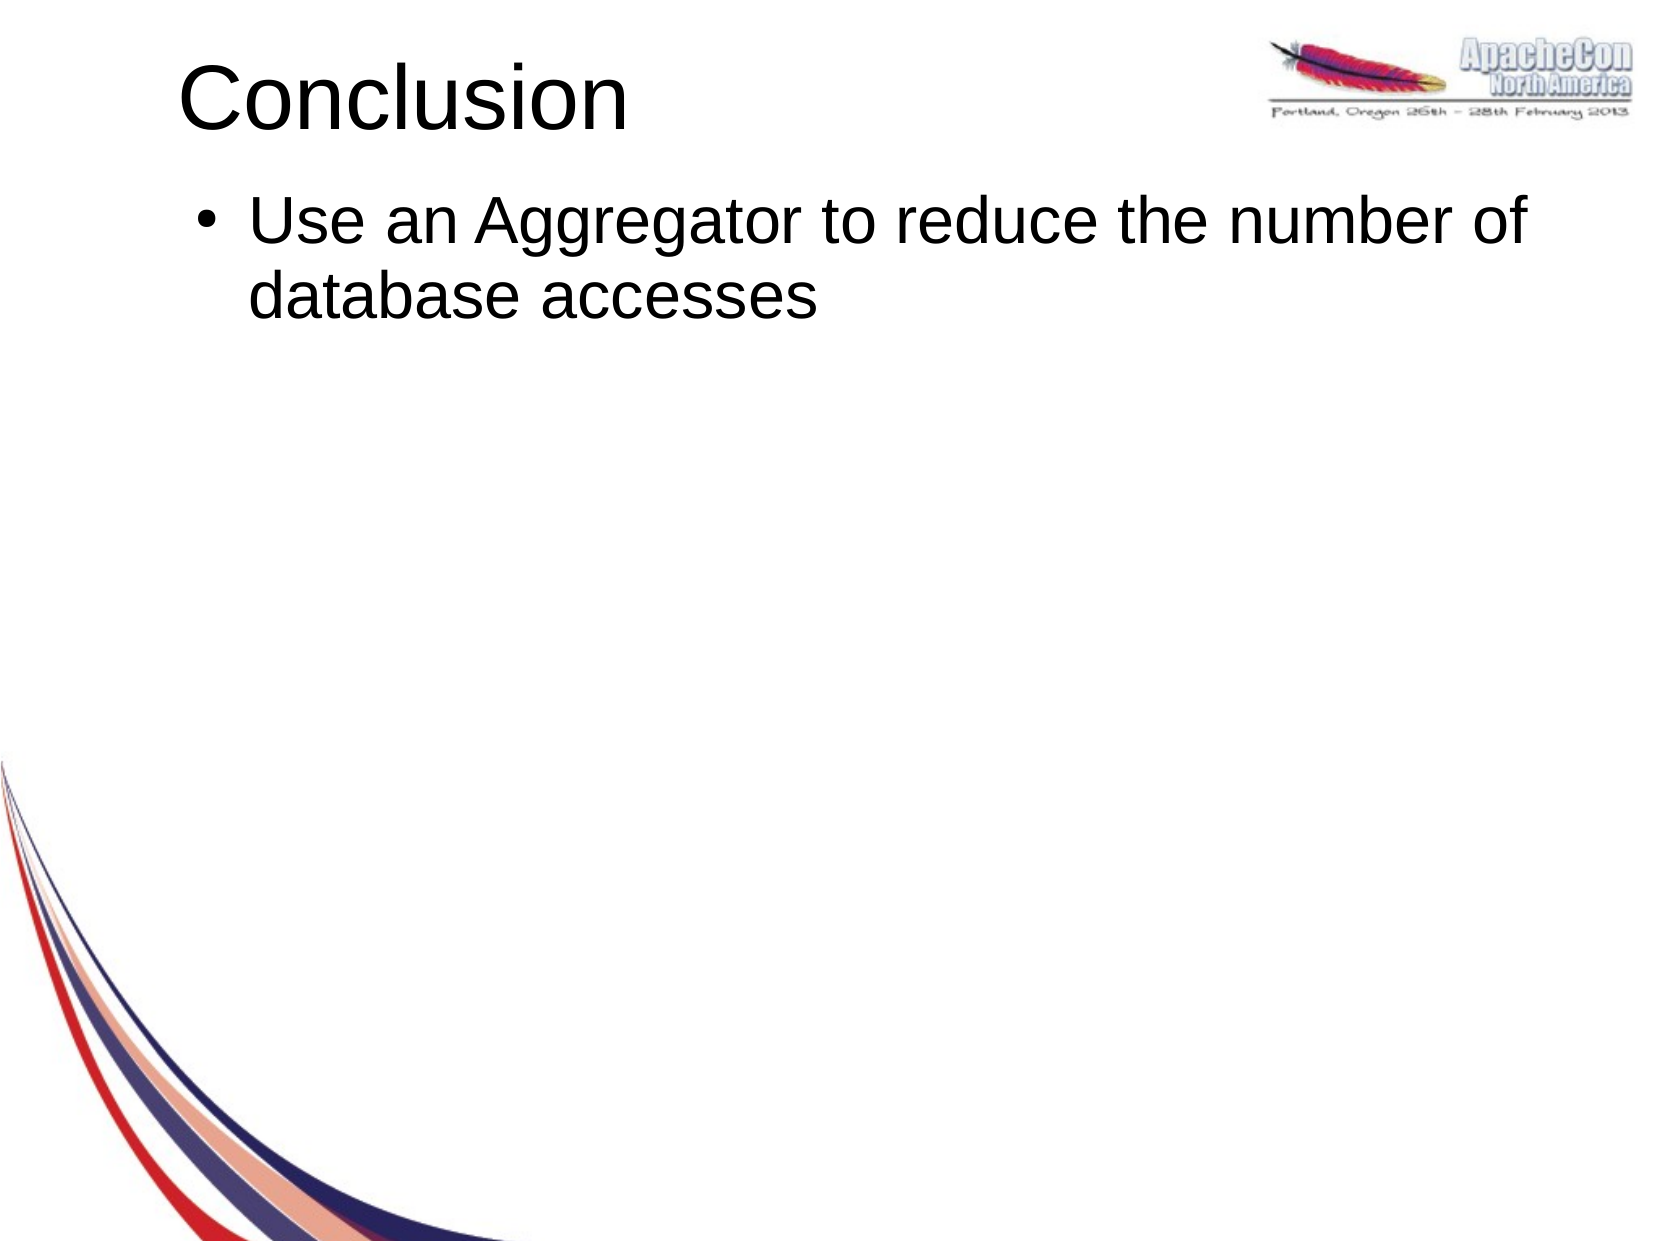

# Conclusion
Use an Aggregator to reduce the number of database accesses